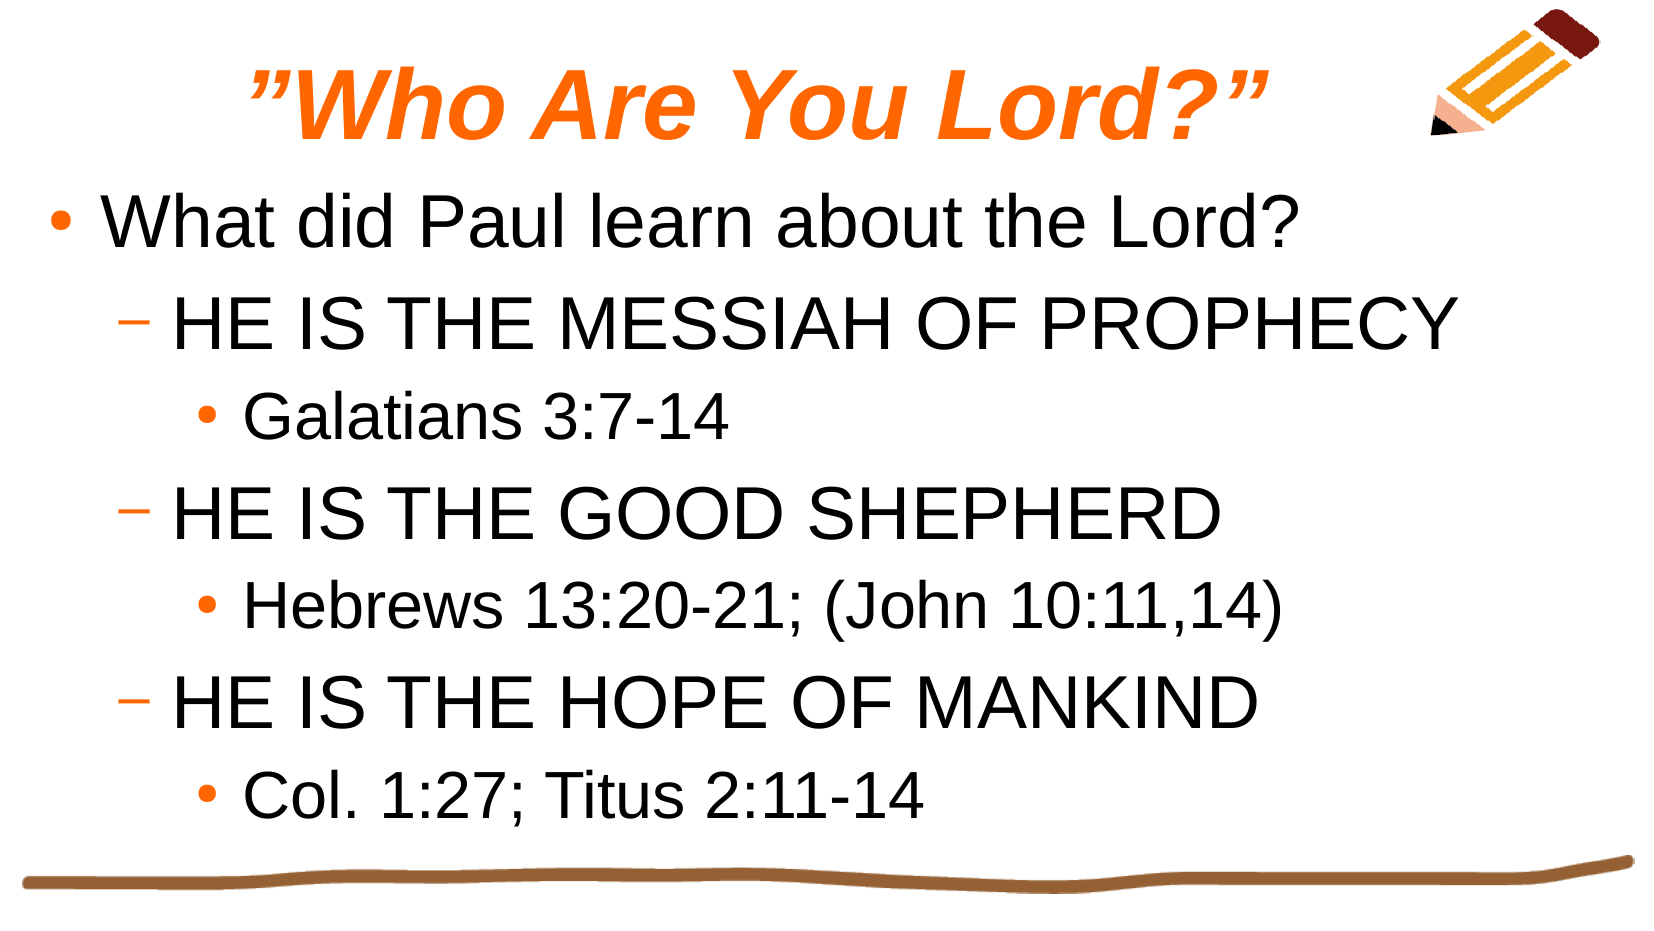

# ”Who Are You Lord?”
What did Paul learn about the Lord?
HE IS THE MESSIAH OF PROPHECY
Galatians 3:7-14
HE IS THE GOOD SHEPHERD
Hebrews 13:20-21; (John 10:11,14)
HE IS THE HOPE OF MANKIND
Col. 1:27; Titus 2:11-14